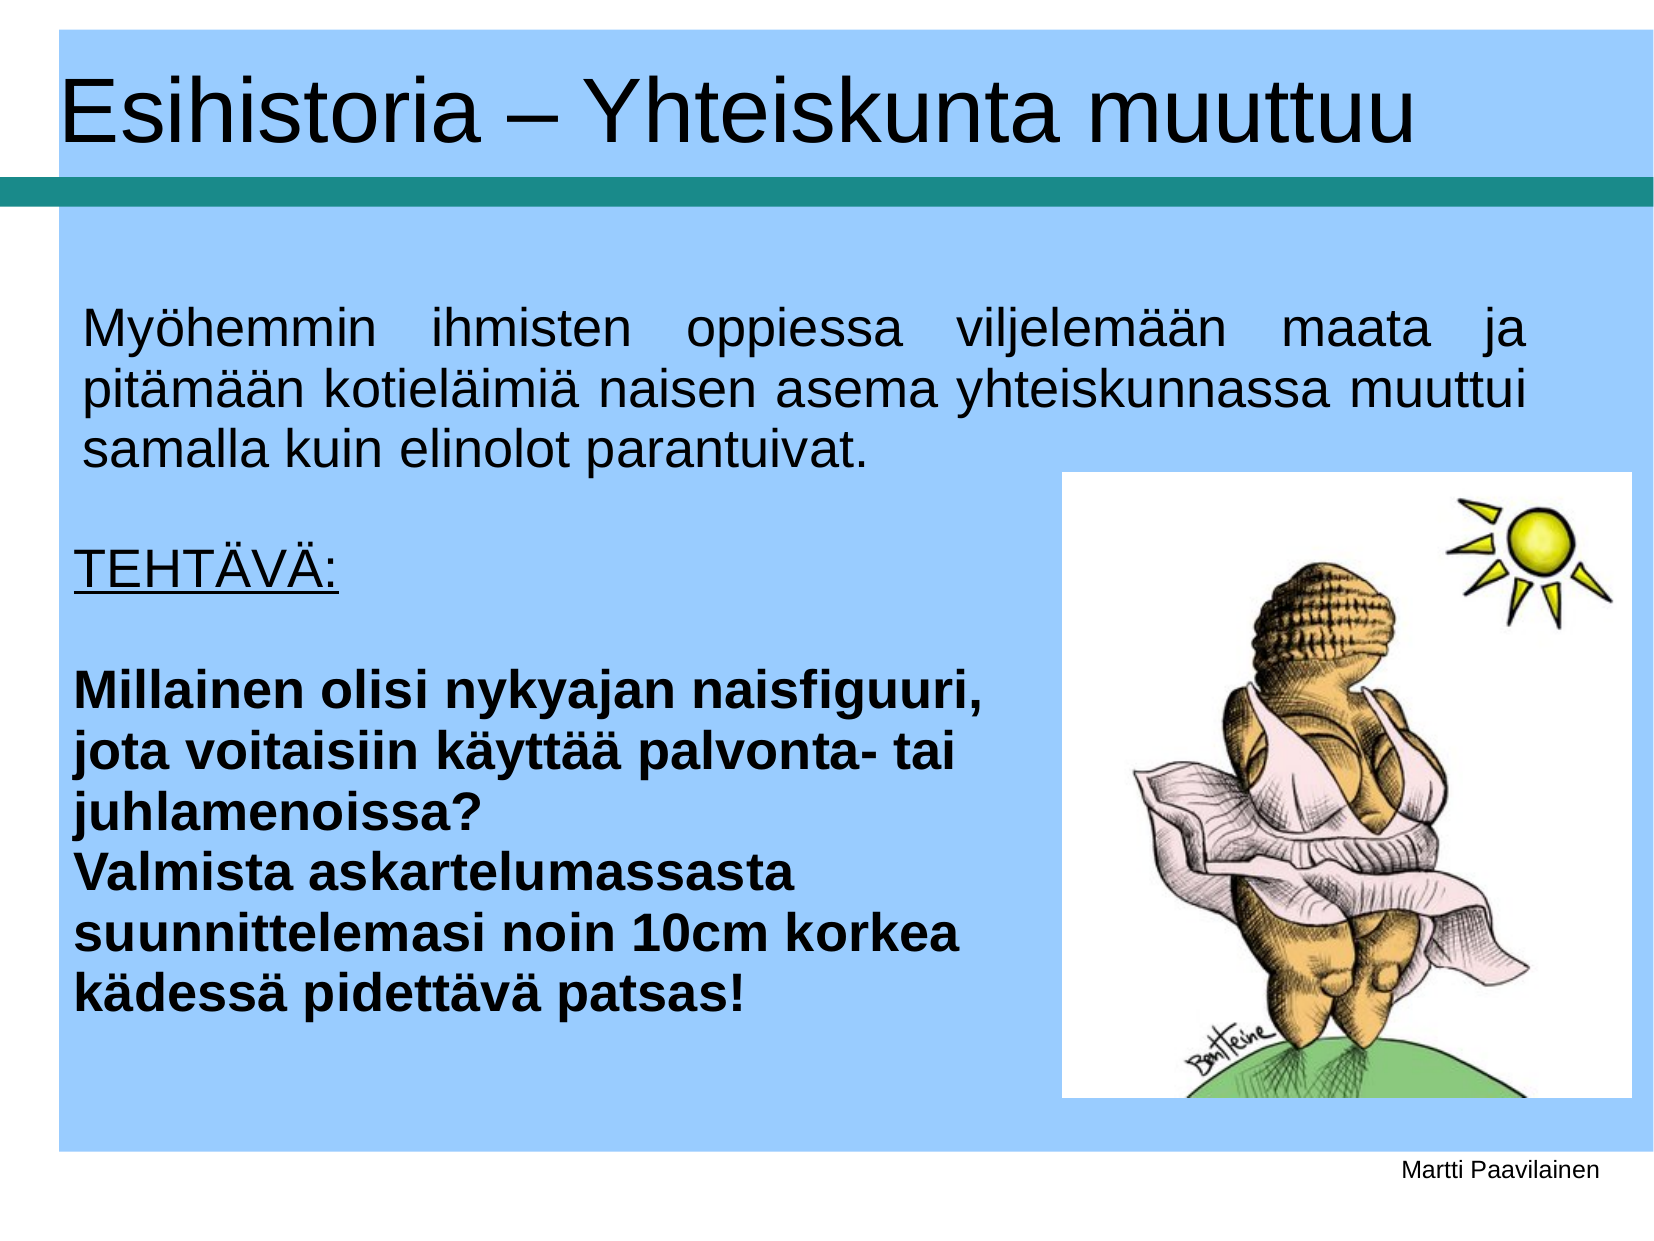

# Esihistoria – Yhteiskunta muuttuu
Myöhemmin ihmisten oppiessa viljelemään maata ja pitämään kotieläimiä naisen asema yhteiskunnassa muuttui samalla kuin elinolot parantuivat.
TEHTÄVÄ:
Millainen olisi nykyajan naisfiguuri, jota voitaisiin käyttää palvonta- tai juhlamenoissa?
Valmista askartelumassasta suunnittelemasi noin 10cm korkea kädessä pidettävä patsas!
Martti Paavilainen